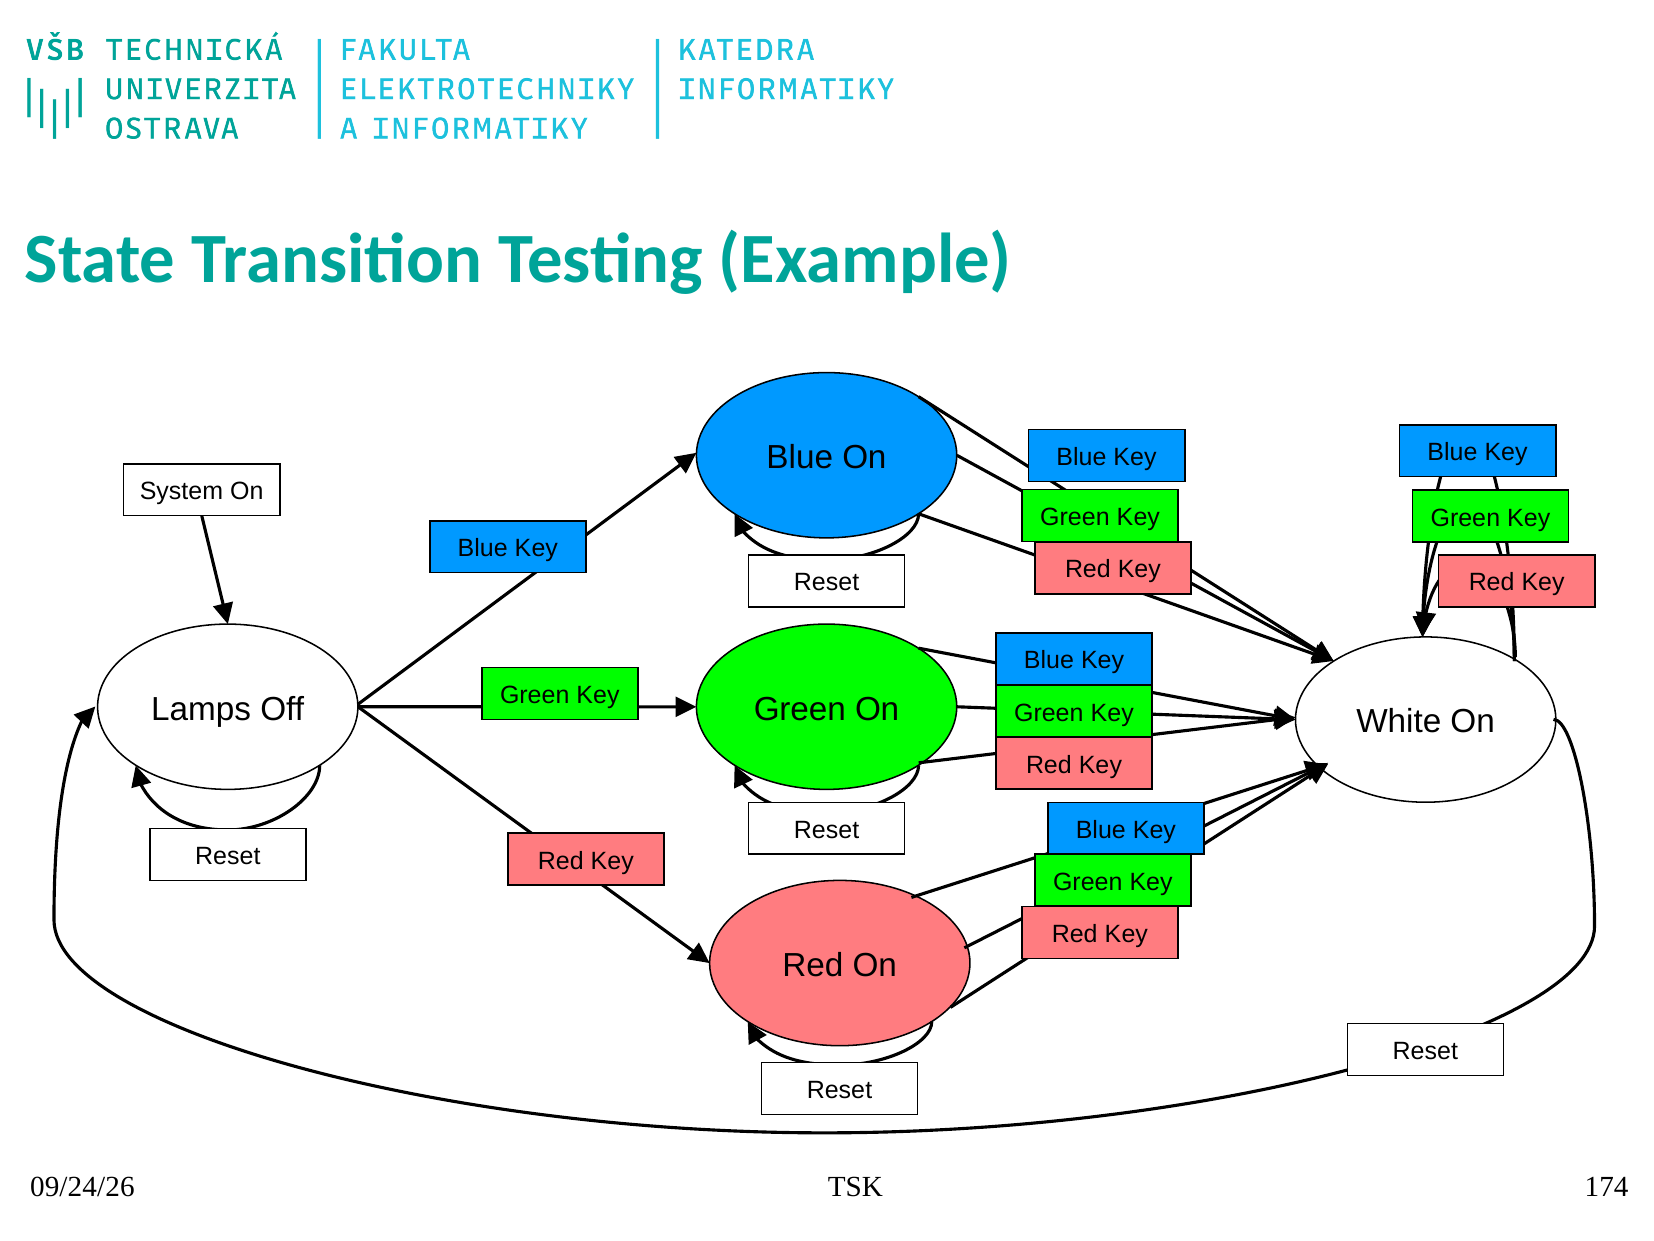

# State Transition Testing (Example)
Blue On
Blue Key
Blue Key
System On
Green Key
Green Key
Blue Key
Red Key
Reset
Red Key
Lamps Off
Green On
Blue Key
White On
Green Key
Green Key
Red Key
Reset
Blue Key
Reset
Red Key
Green Key
Red On
Red Key
Reset
Reset
TSK
174